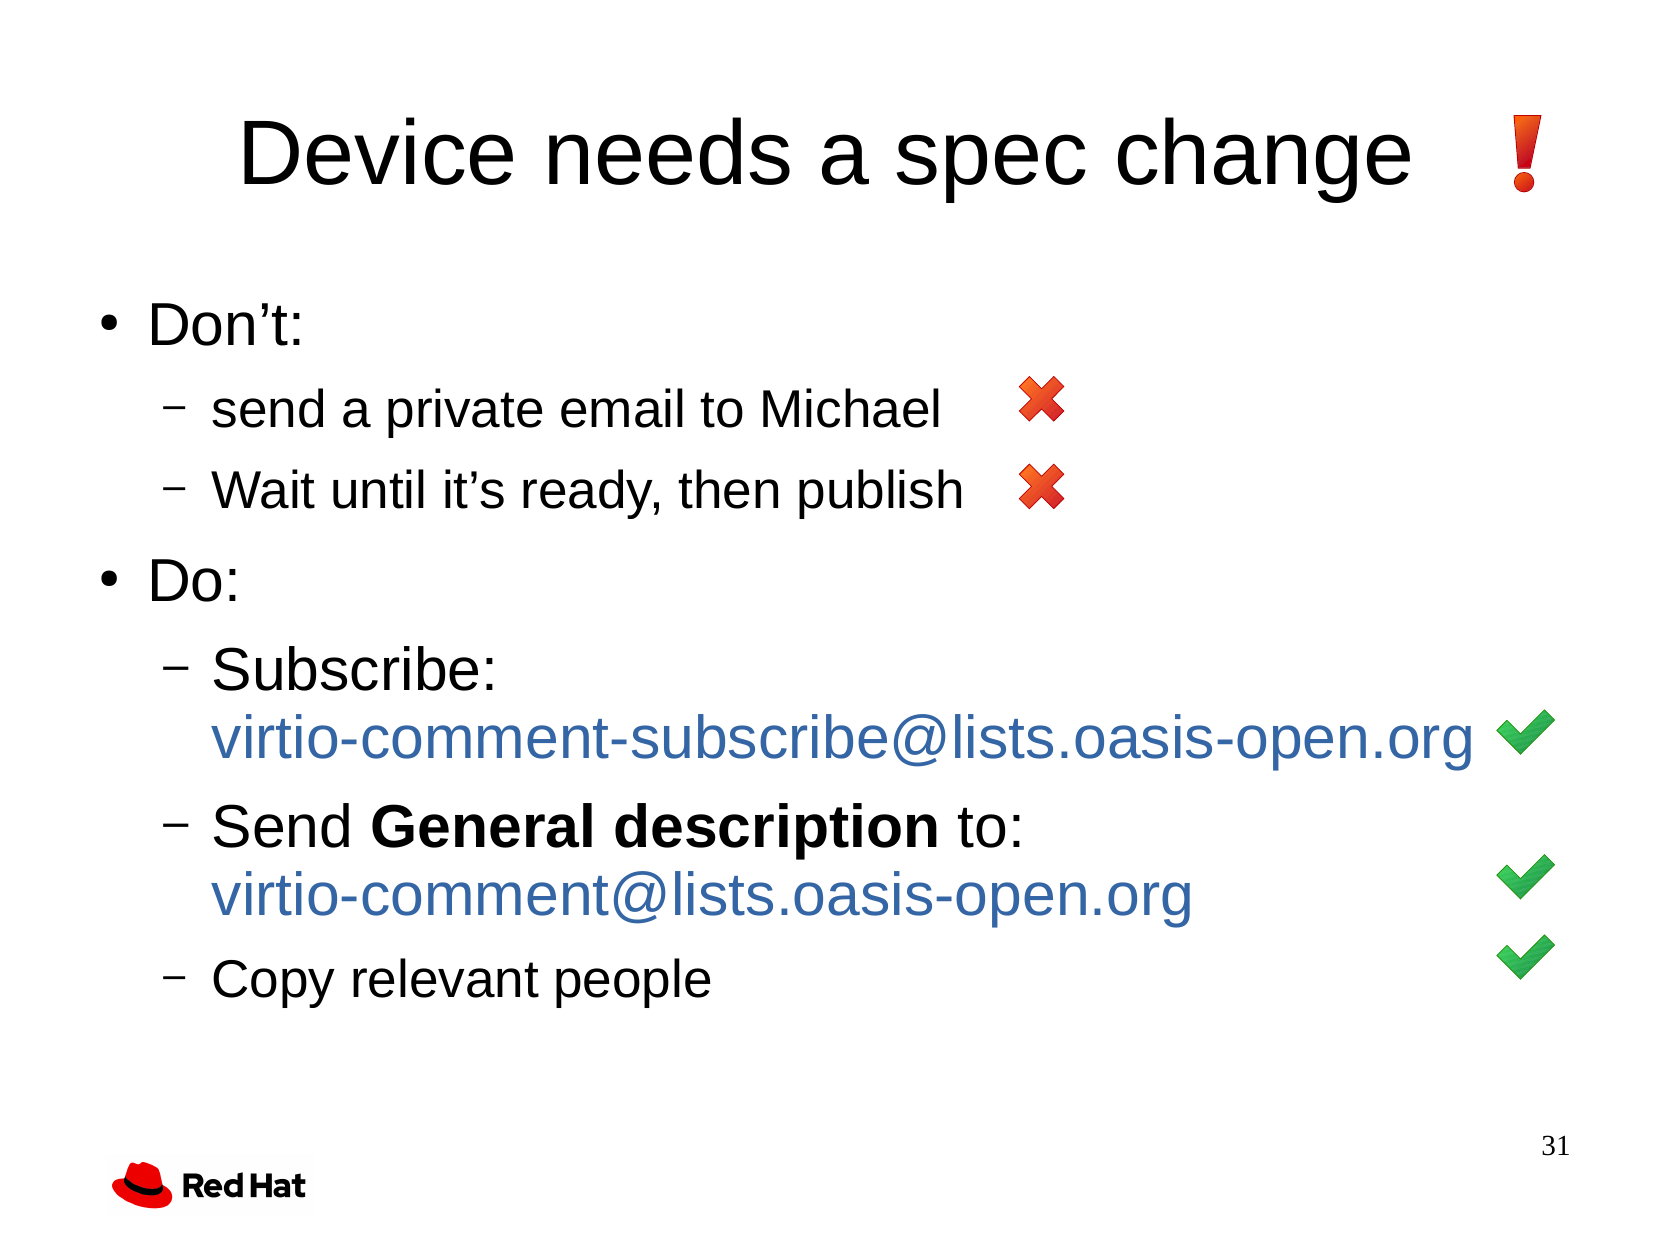

# Device needs a spec change
Don’t:
send a private email to Michael
Wait until it’s ready, then publish
Do:
Subscribe: virtio-comment-subscribe@lists.oasis-open.org
Send General description to: virtio-comment@lists.oasis-open.org
Copy relevant people
31